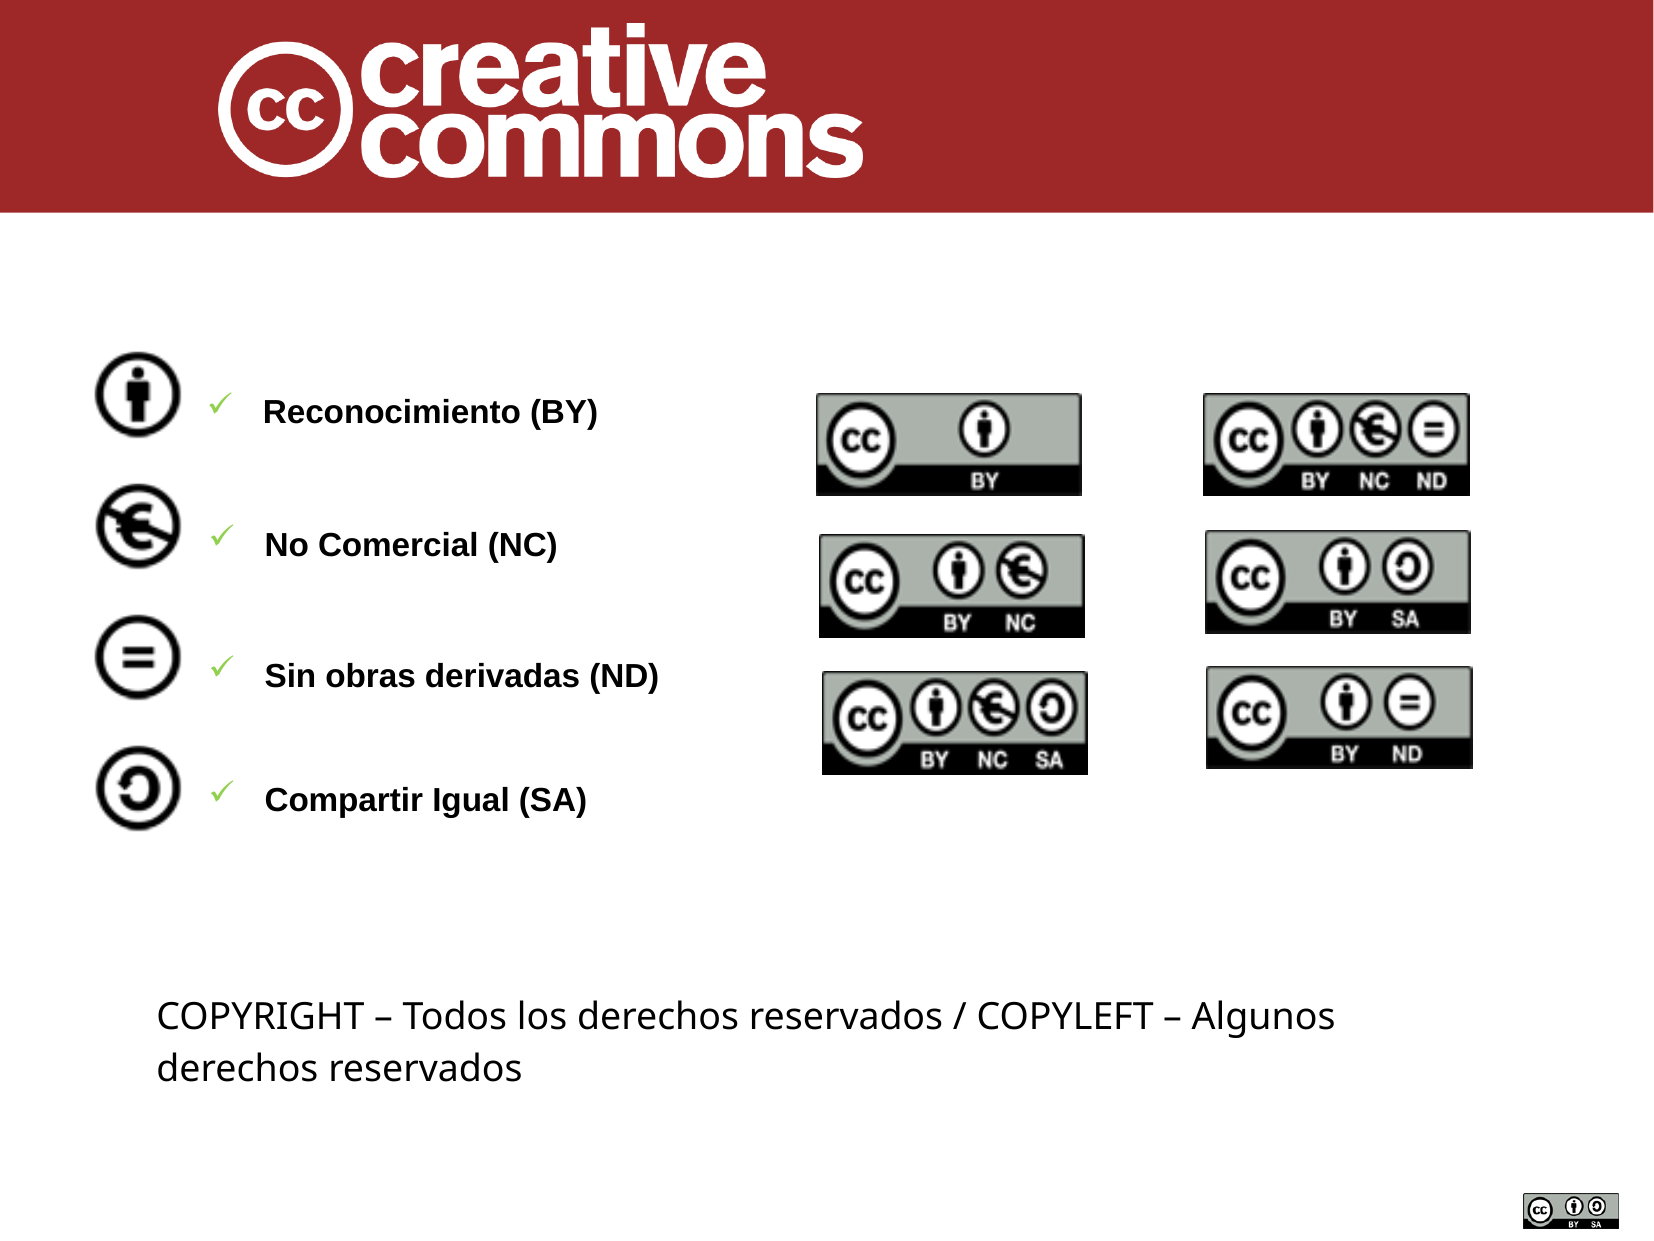

Reconocimiento (BY)
No Comercial (NC)
Sin obras derivadas (ND)
Compartir Igual (SA)
COPYRIGHT – Todos los derechos reservados / COPYLEFT – Algunos derechos reservados